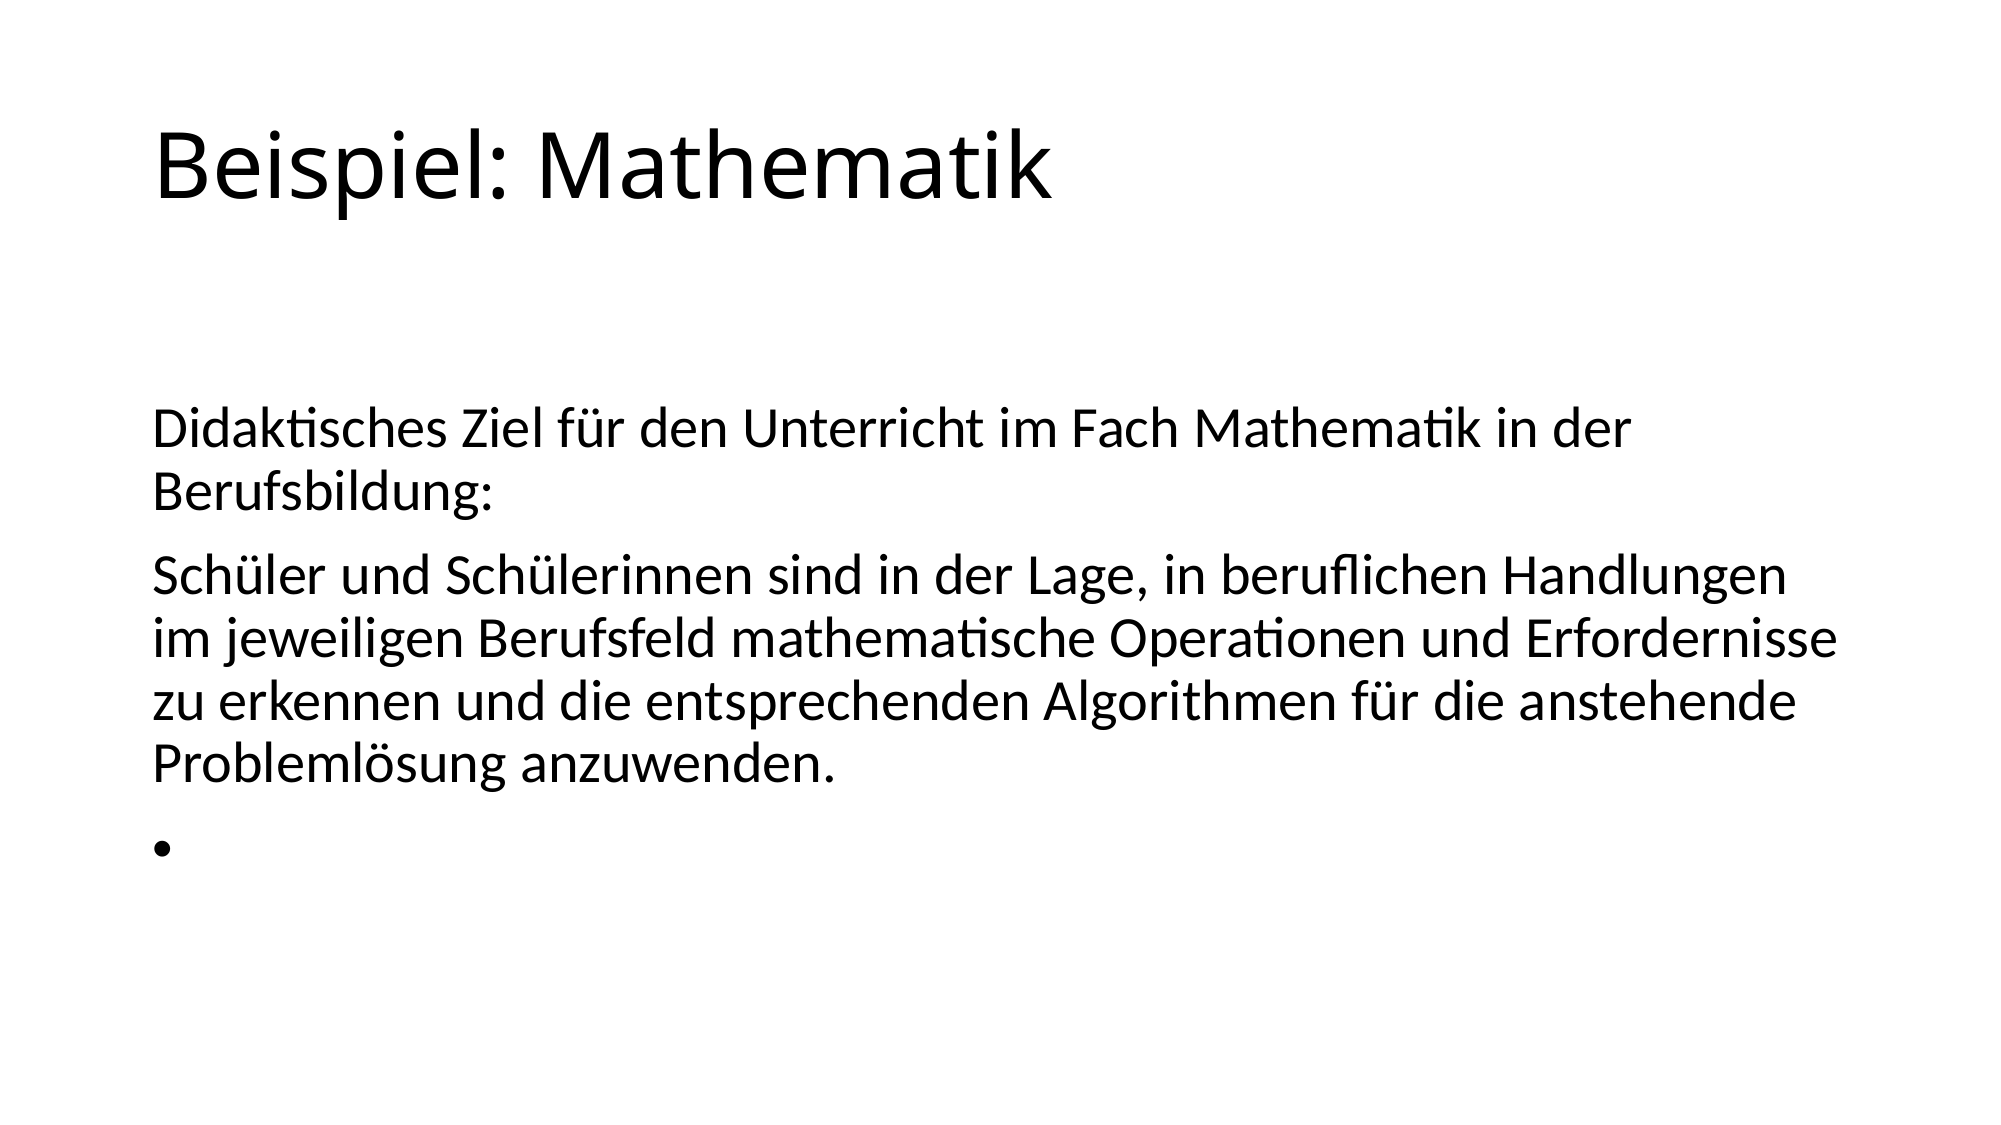

# Beispiel: Mathematik
Didaktisches Ziel für den Unterricht im Fach Mathematik in der Berufsbildung:
Schüler und Schülerinnen sind in der Lage, in beruflichen Handlungen im jeweiligen Berufsfeld mathematische Operationen und Erfordernisse zu erkennen und die entsprechenden Algorithmen für die anstehende Problemlösung anzuwenden.